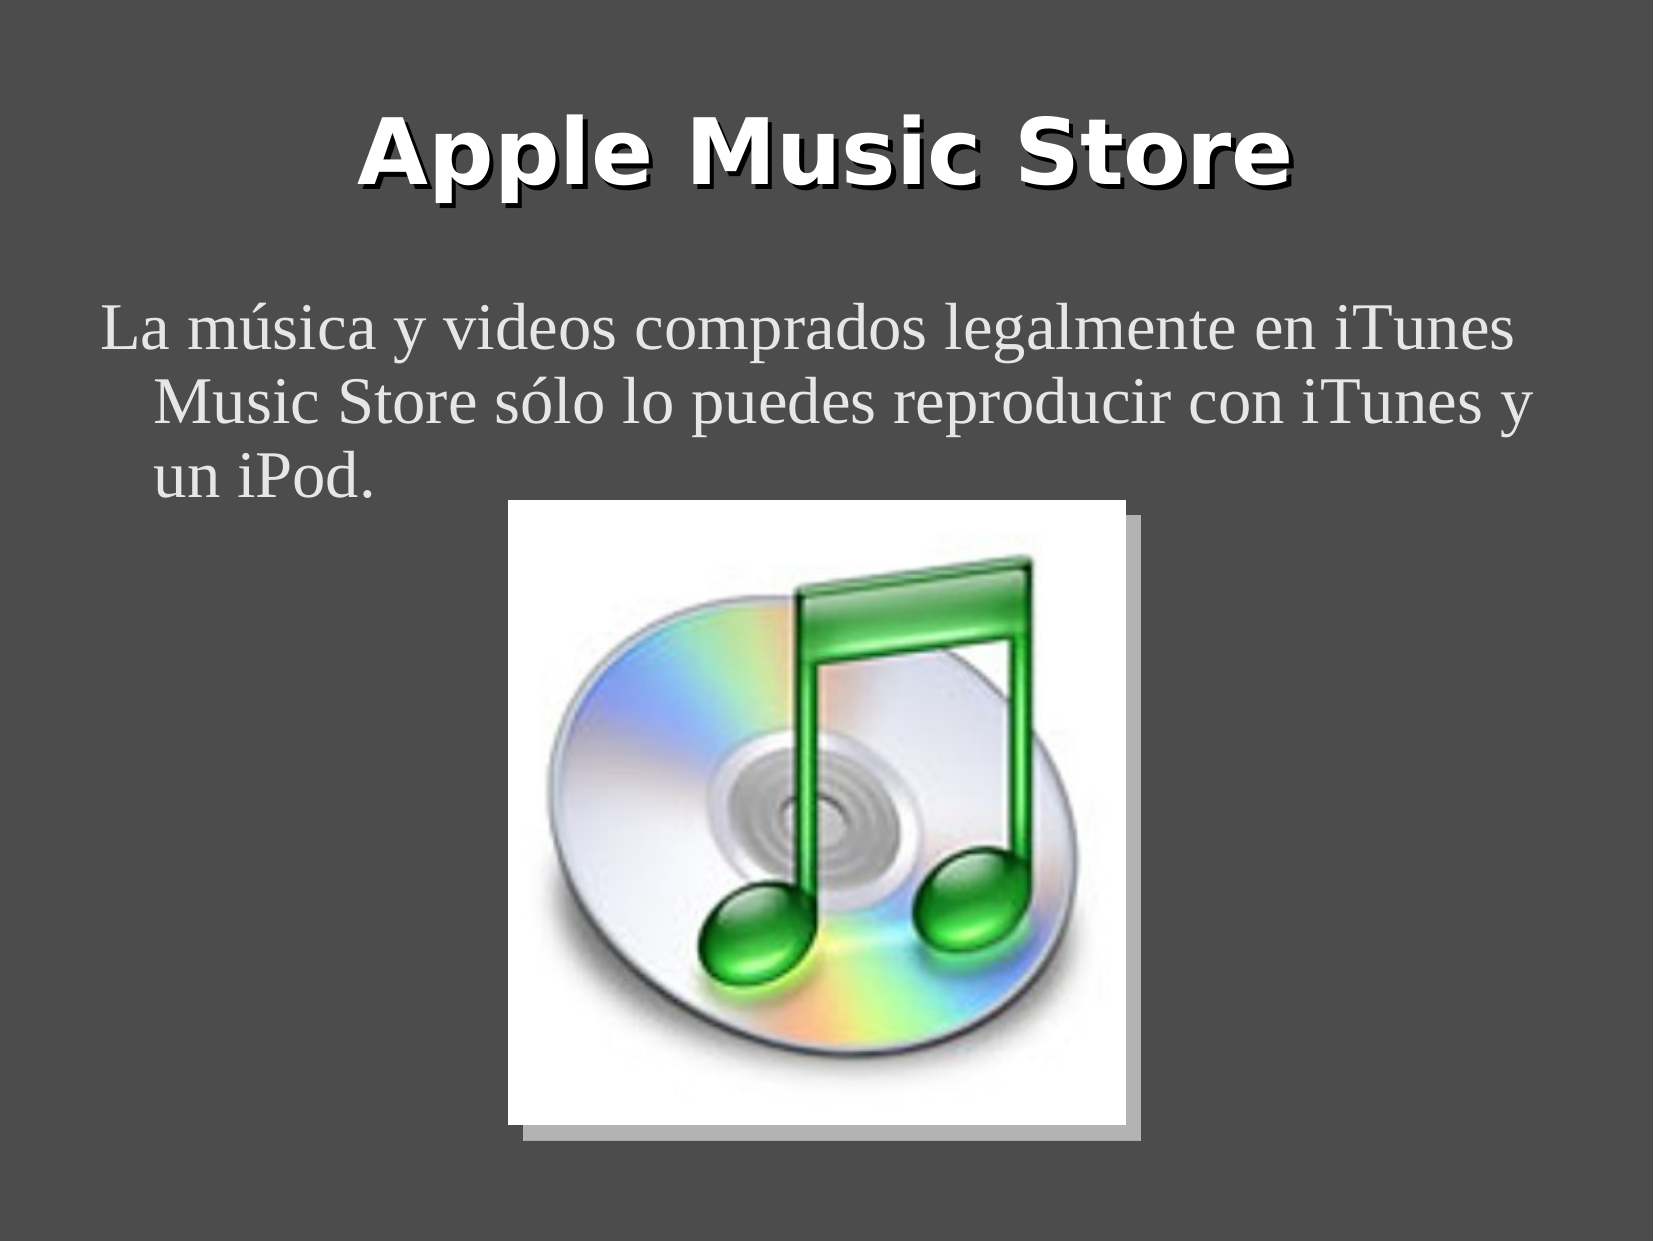

# Apple Music Store
La música y videos comprados legalmente en iTunes Music Store sólo lo puedes reproducir con iTunes y un iPod.